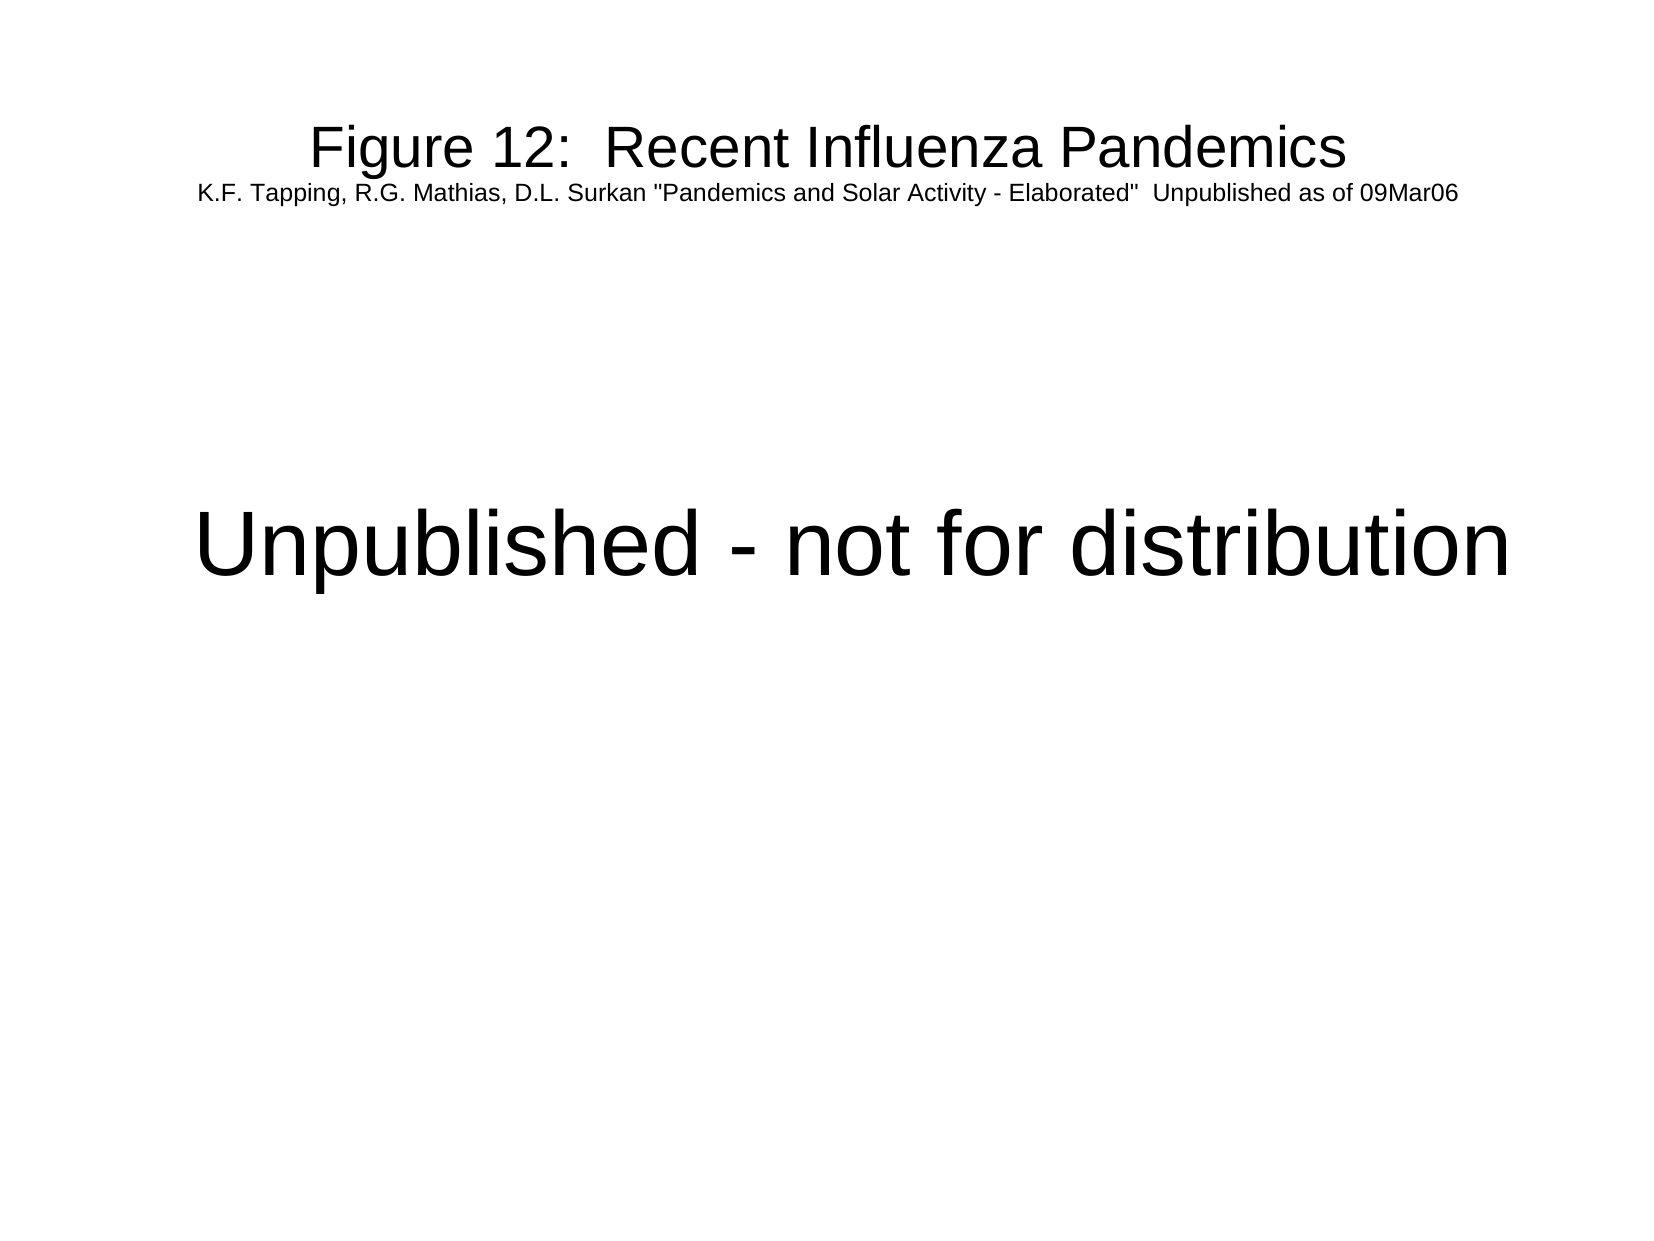

# Figure 12: Recent Influenza Pandemics K.F. Tapping, R.G. Mathias, D.L. Surkan "Pandemics and Solar Activity - Elaborated" Unpublished as of 09Mar06
Unpublished - not for distribution